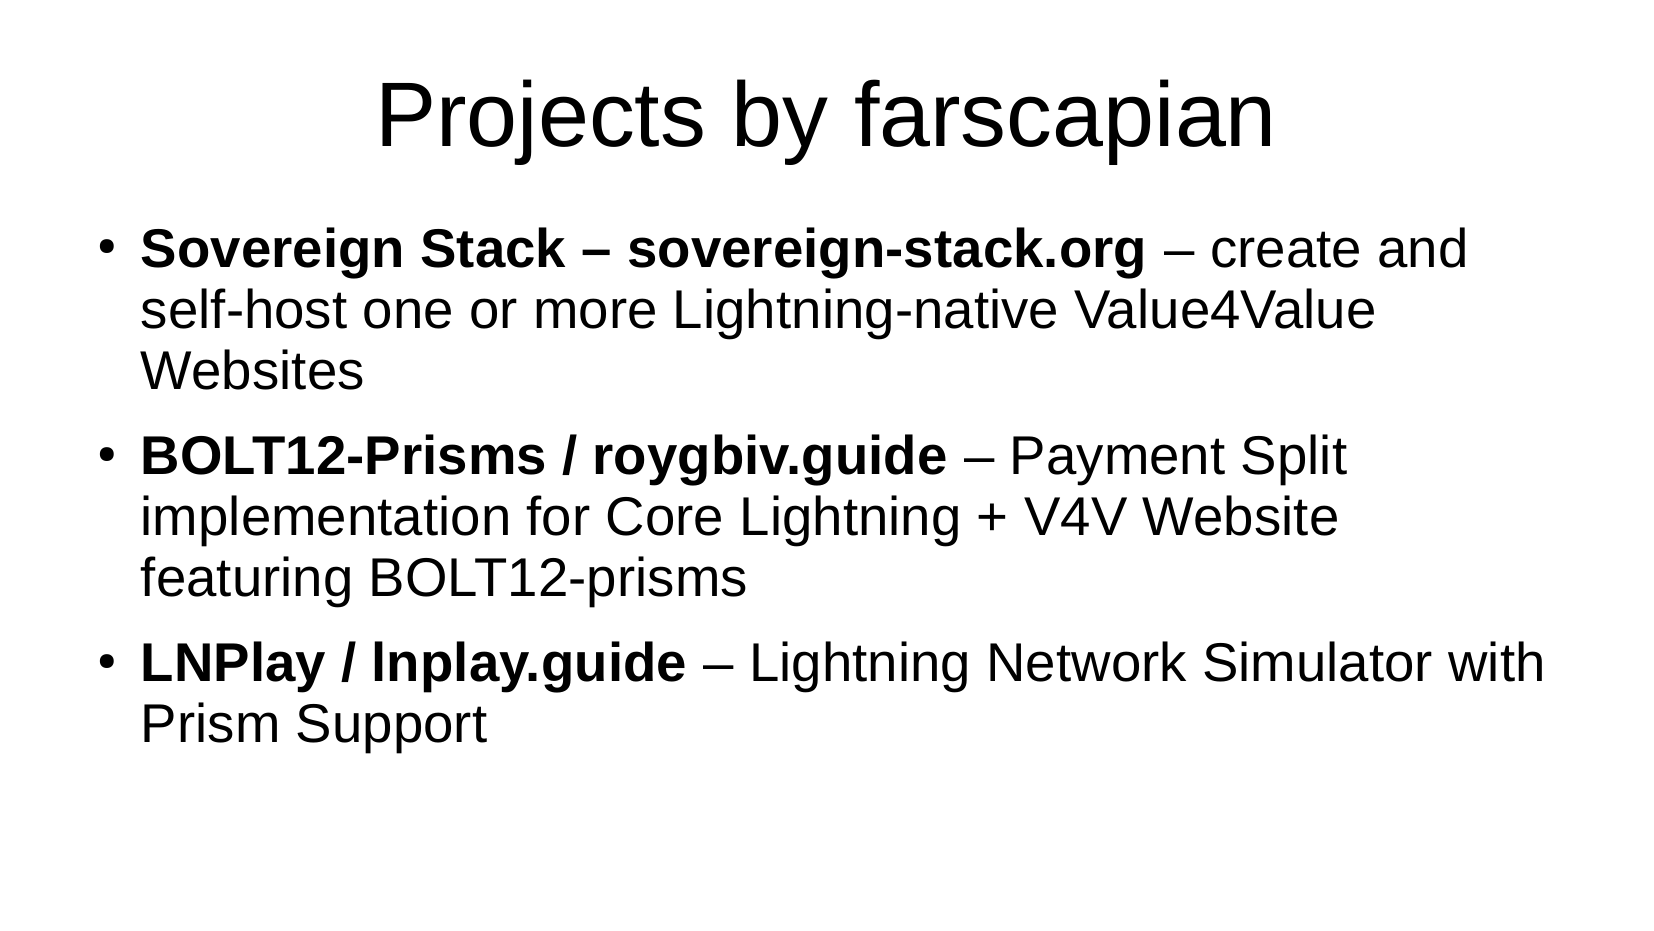

# Projects by farscapian
Sovereign Stack – sovereign-stack.org – create and self-host one or more Lightning-native Value4Value Websites
BOLT12-Prisms / roygbiv.guide – Payment Split implementation for Core Lightning + V4V Website featuring BOLT12-prisms
LNPlay / lnplay.guide – Lightning Network Simulator with Prism Support